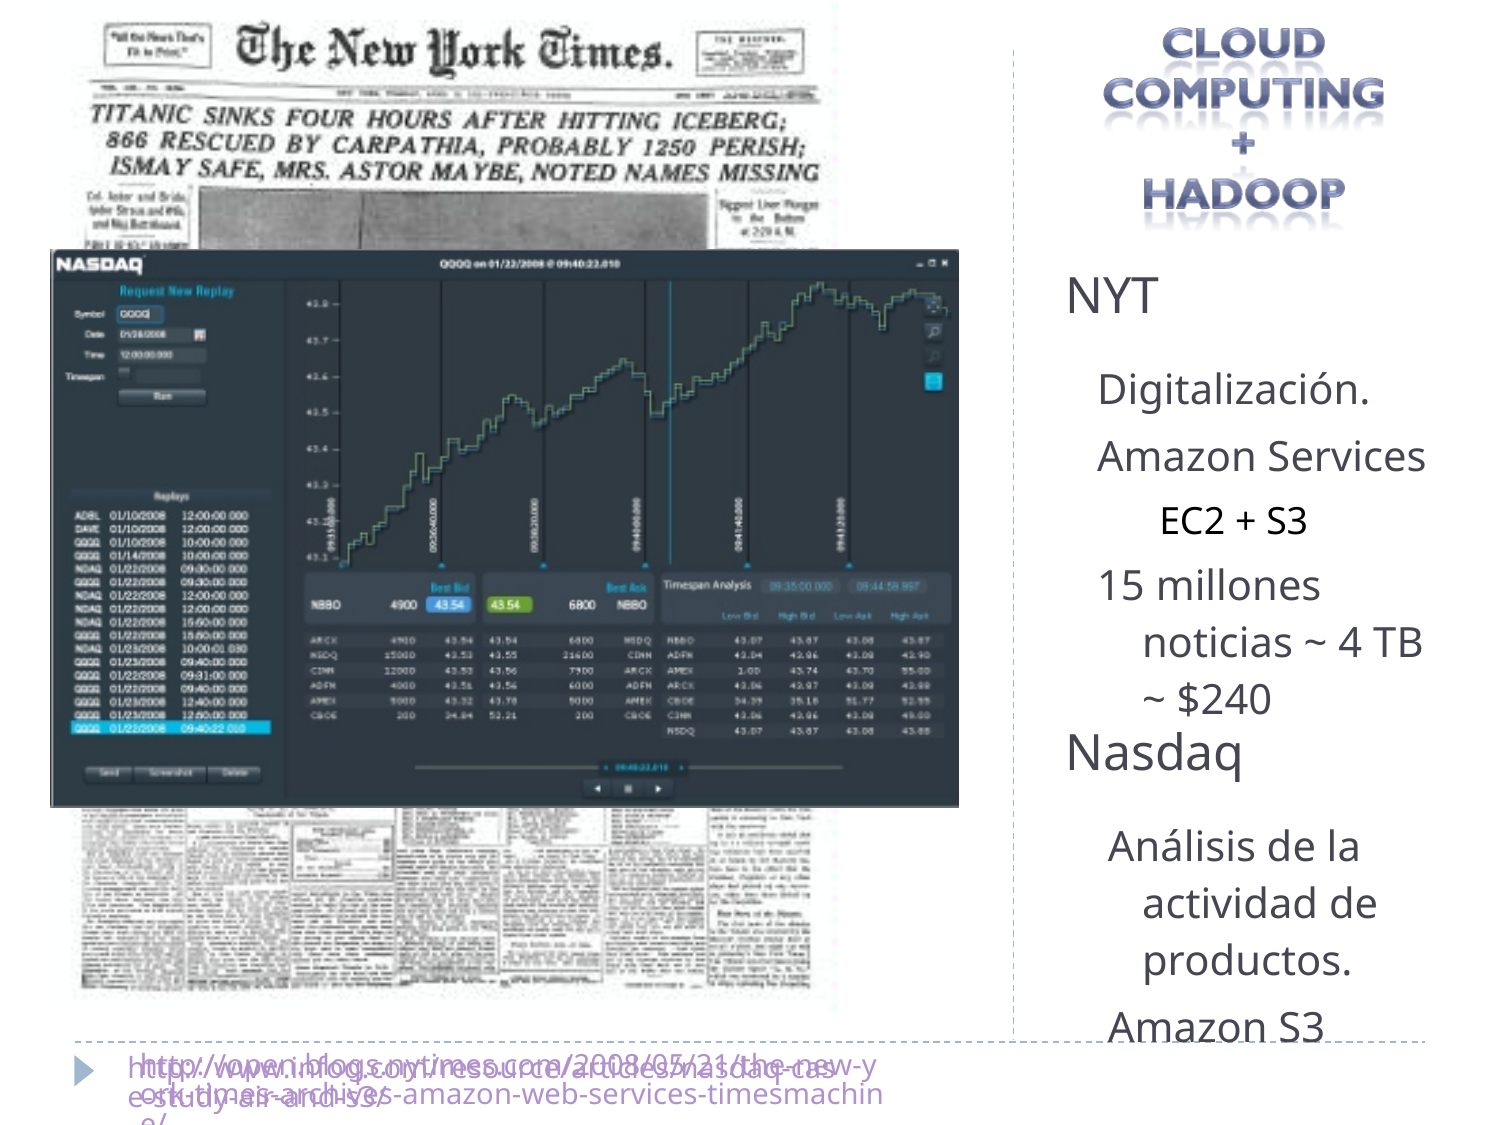

# NYT
Digitalización.
Amazon Services
 EC2 + S3
15 millones noticias ~ 4 TB ~ $240
 Nasdaq
 Análisis de la actividad de productos.
 Amazon S3
http://open.blogs.nytimes.com/2008/05/21/the-new-york-times-archives-amazon-web-services-timesmachine/
http://www.infoq.com/resource/articles/nasdaq-case-study-air-and-s3/